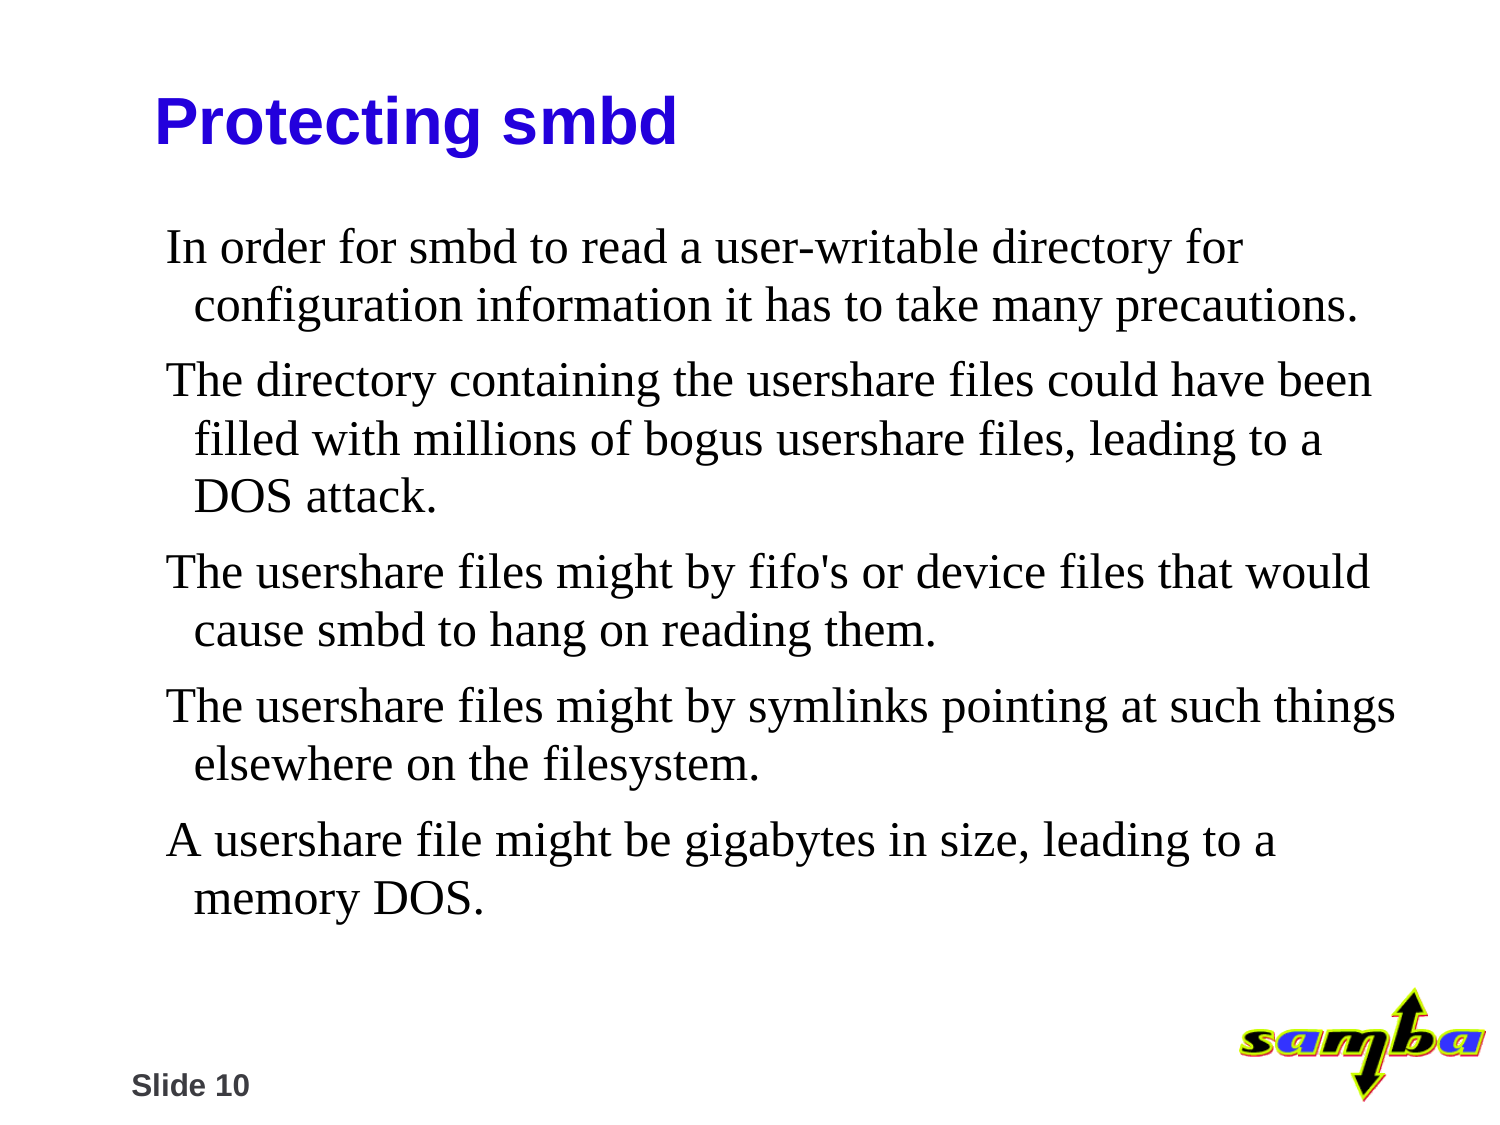

# Protecting smbd
In order for smbd to read a user-writable directory for configuration information it has to take many precautions.
The directory containing the usershare files could have been filled with millions of bogus usershare files, leading to a DOS attack.
The usershare files might by fifo's or device files that would cause smbd to hang on reading them.
The usershare files might by symlinks pointing at such things elsewhere on the filesystem.
A usershare file might be gigabytes in size, leading to a memory DOS.